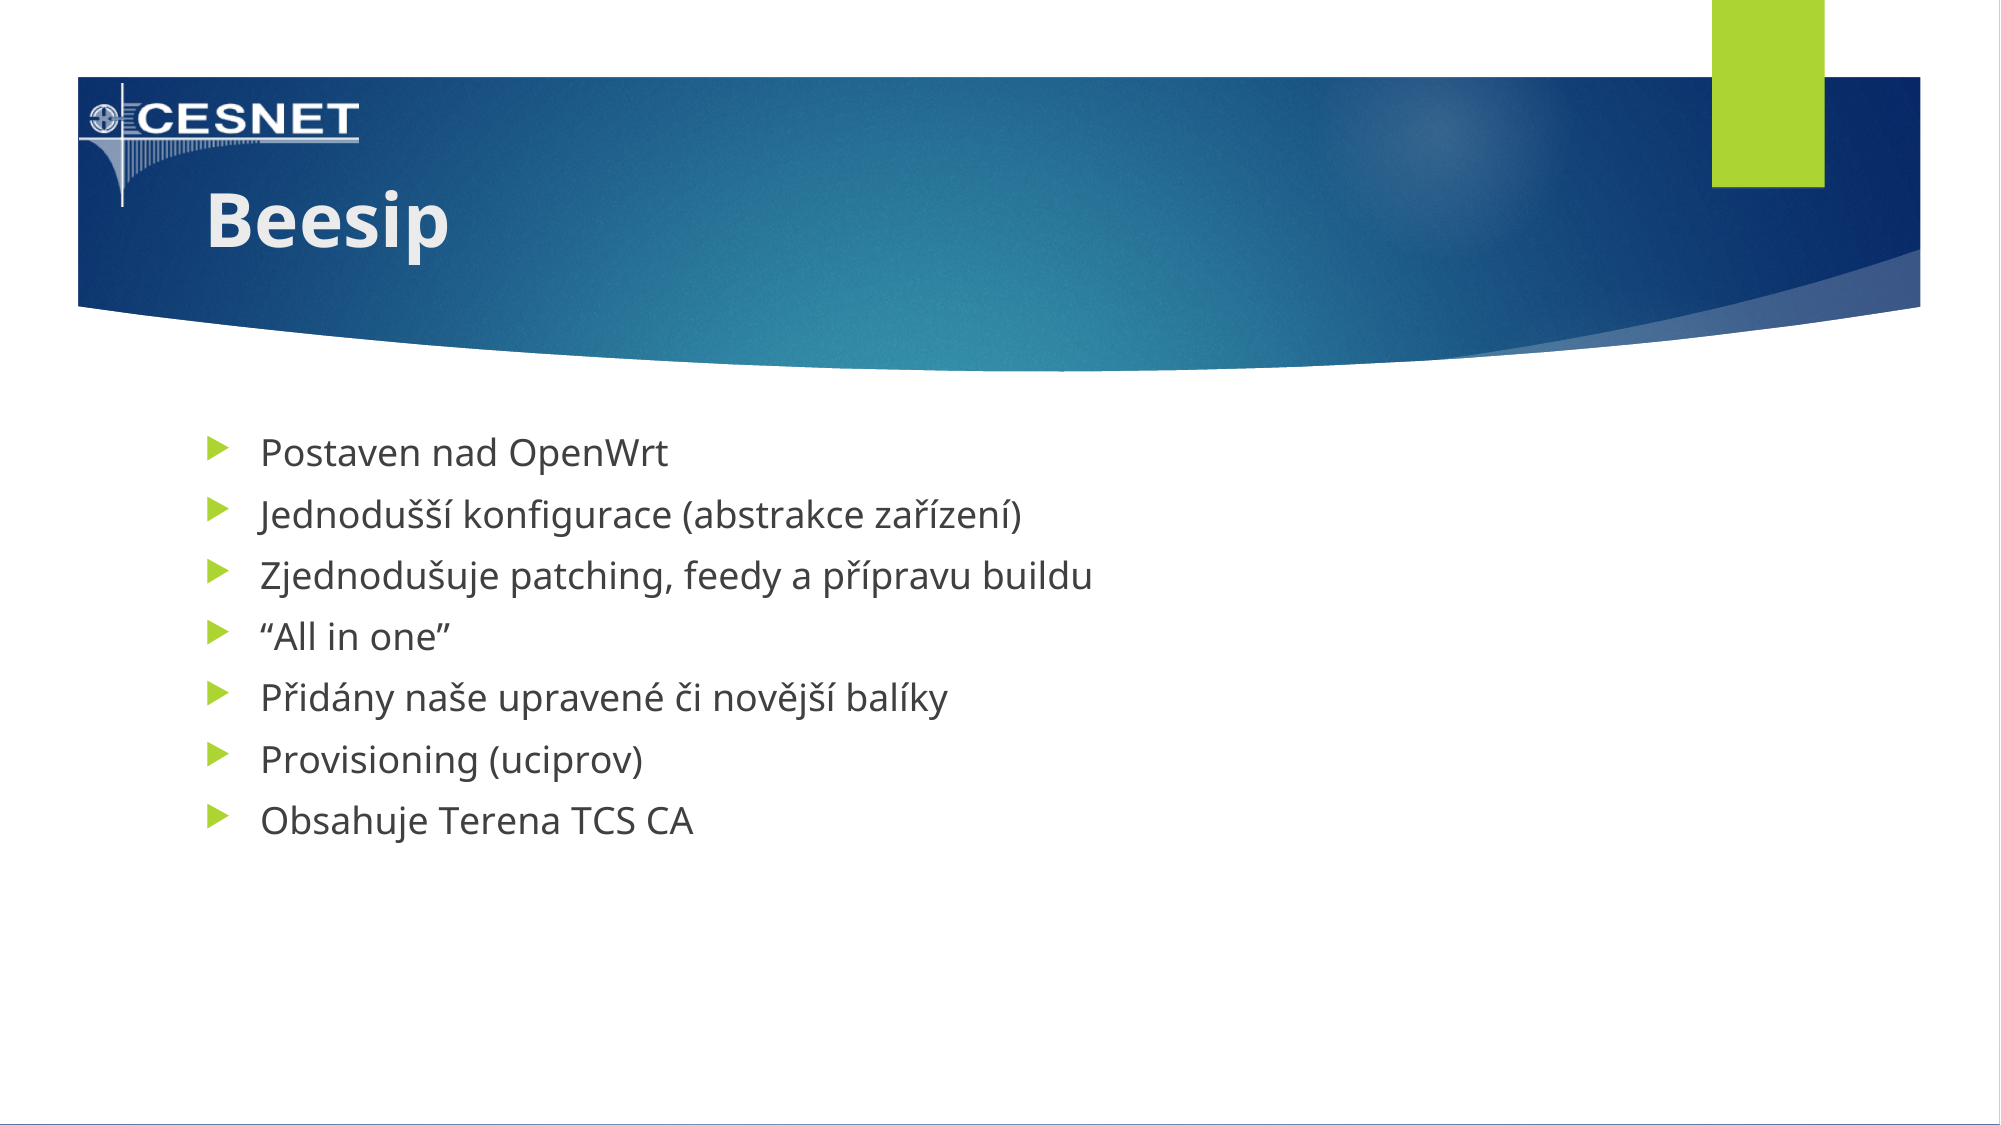

Beesip
Postaven nad OpenWrt
Jednodušší konfigurace (abstrakce zařízení)
Zjednodušuje patching, feedy a přípravu buildu
“All in one”
Přidány naše upravené či novější balíky
Provisioning (uciprov)
Obsahuje Terena TCS CA